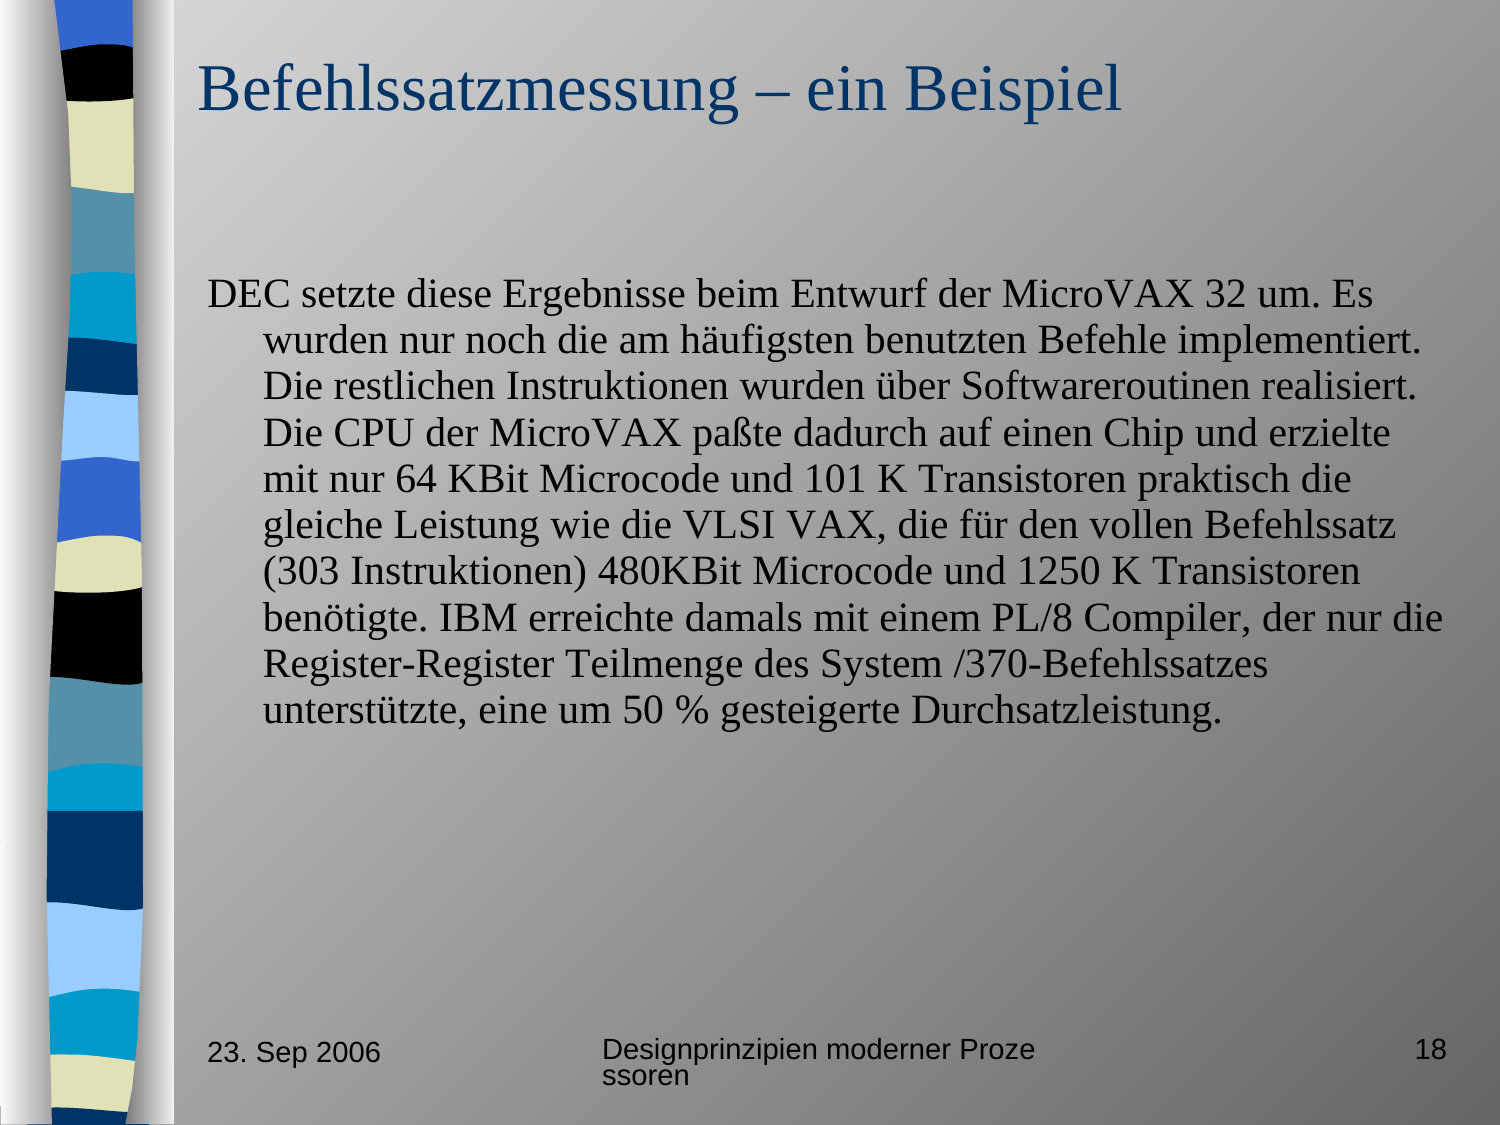

# Befehlssatzmessung – ein Beispiel
DEC setzte diese Ergebnisse beim Entwurf der MicroVAX 32 um. Es wurden nur noch die am häufigsten benutzten Befehle implementiert. Die restlichen Instruktionen wurden über Softwareroutinen realisiert. Die CPU der MicroVAX paßte dadurch auf einen Chip und erzielte mit nur 64 KBit Microcode und 101 K Transistoren praktisch die gleiche Leistung wie die VLSI VAX, die für den vollen Befehlssatz (303 Instruktionen) 480KBit Microcode und 1250 K Transistoren benötigte. IBM erreichte damals mit einem PL/8 Compiler, der nur die Register-Register Teilmenge des System /370-Befehlssatzes unterstützte, eine um 50 % gesteigerte Durchsatzleistung.
Designprinzipien moderner Prozessoren
18